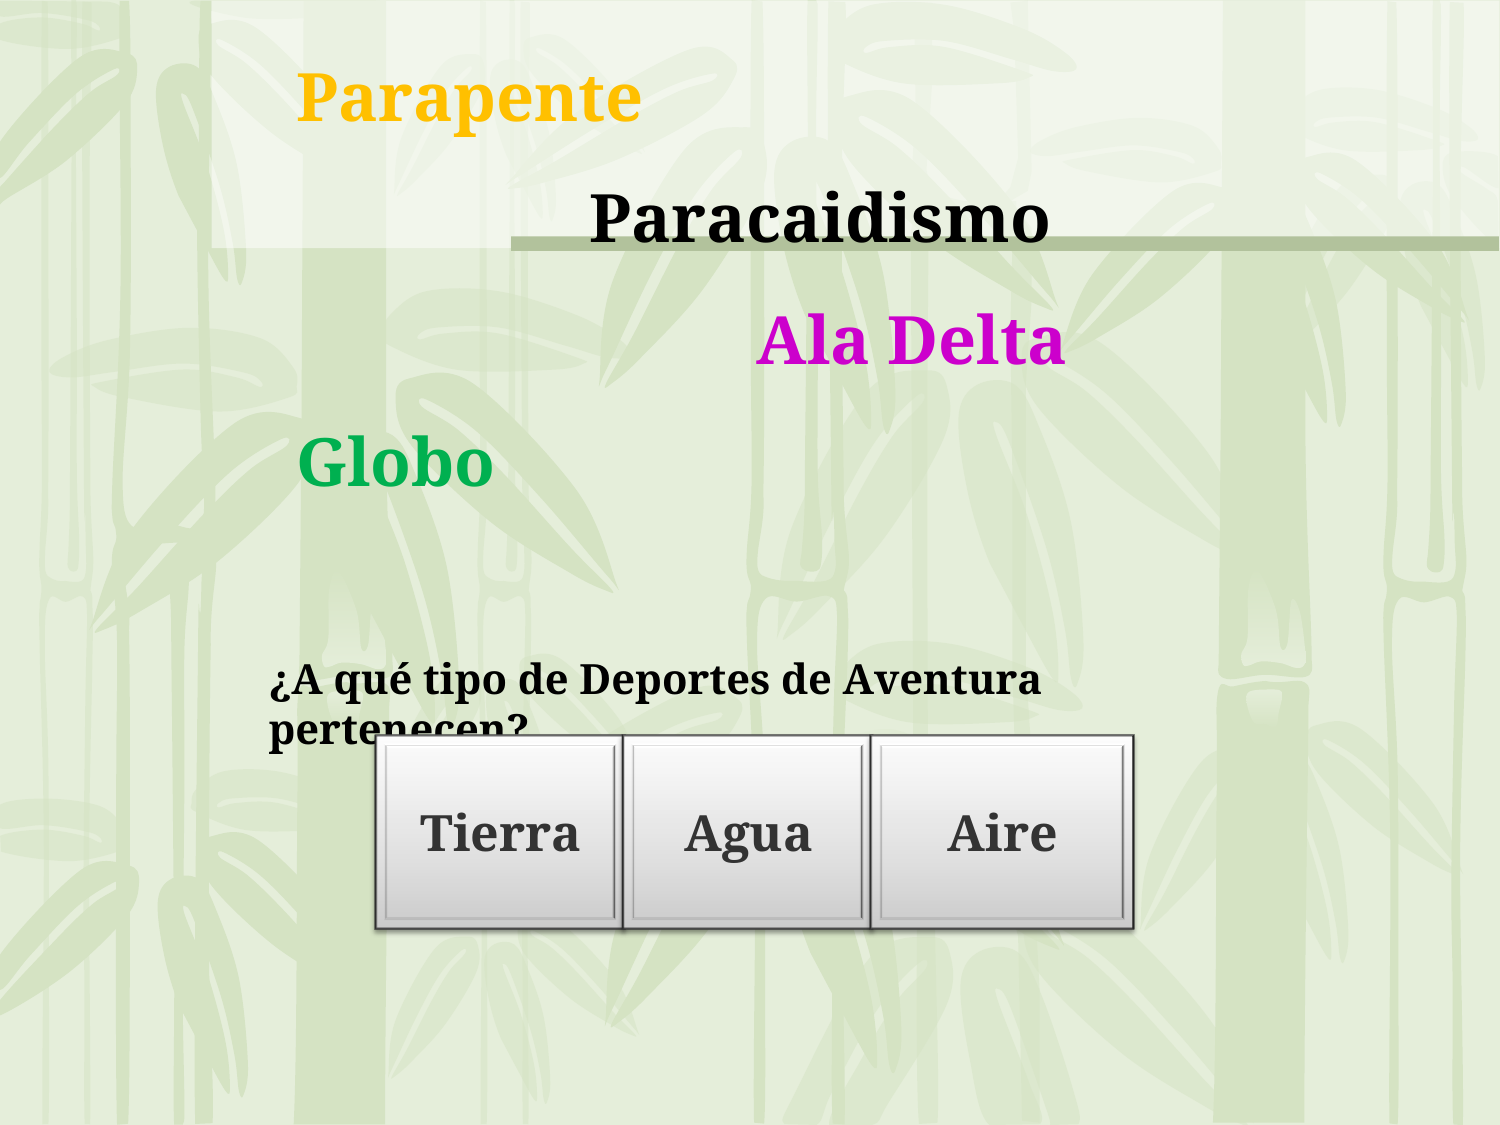

Parapente
 Paracaidismo
 Ala Delta
Globo
¿A qué tipo de Deportes de Aventura pertenecen?
Tierra
Agua
Aire